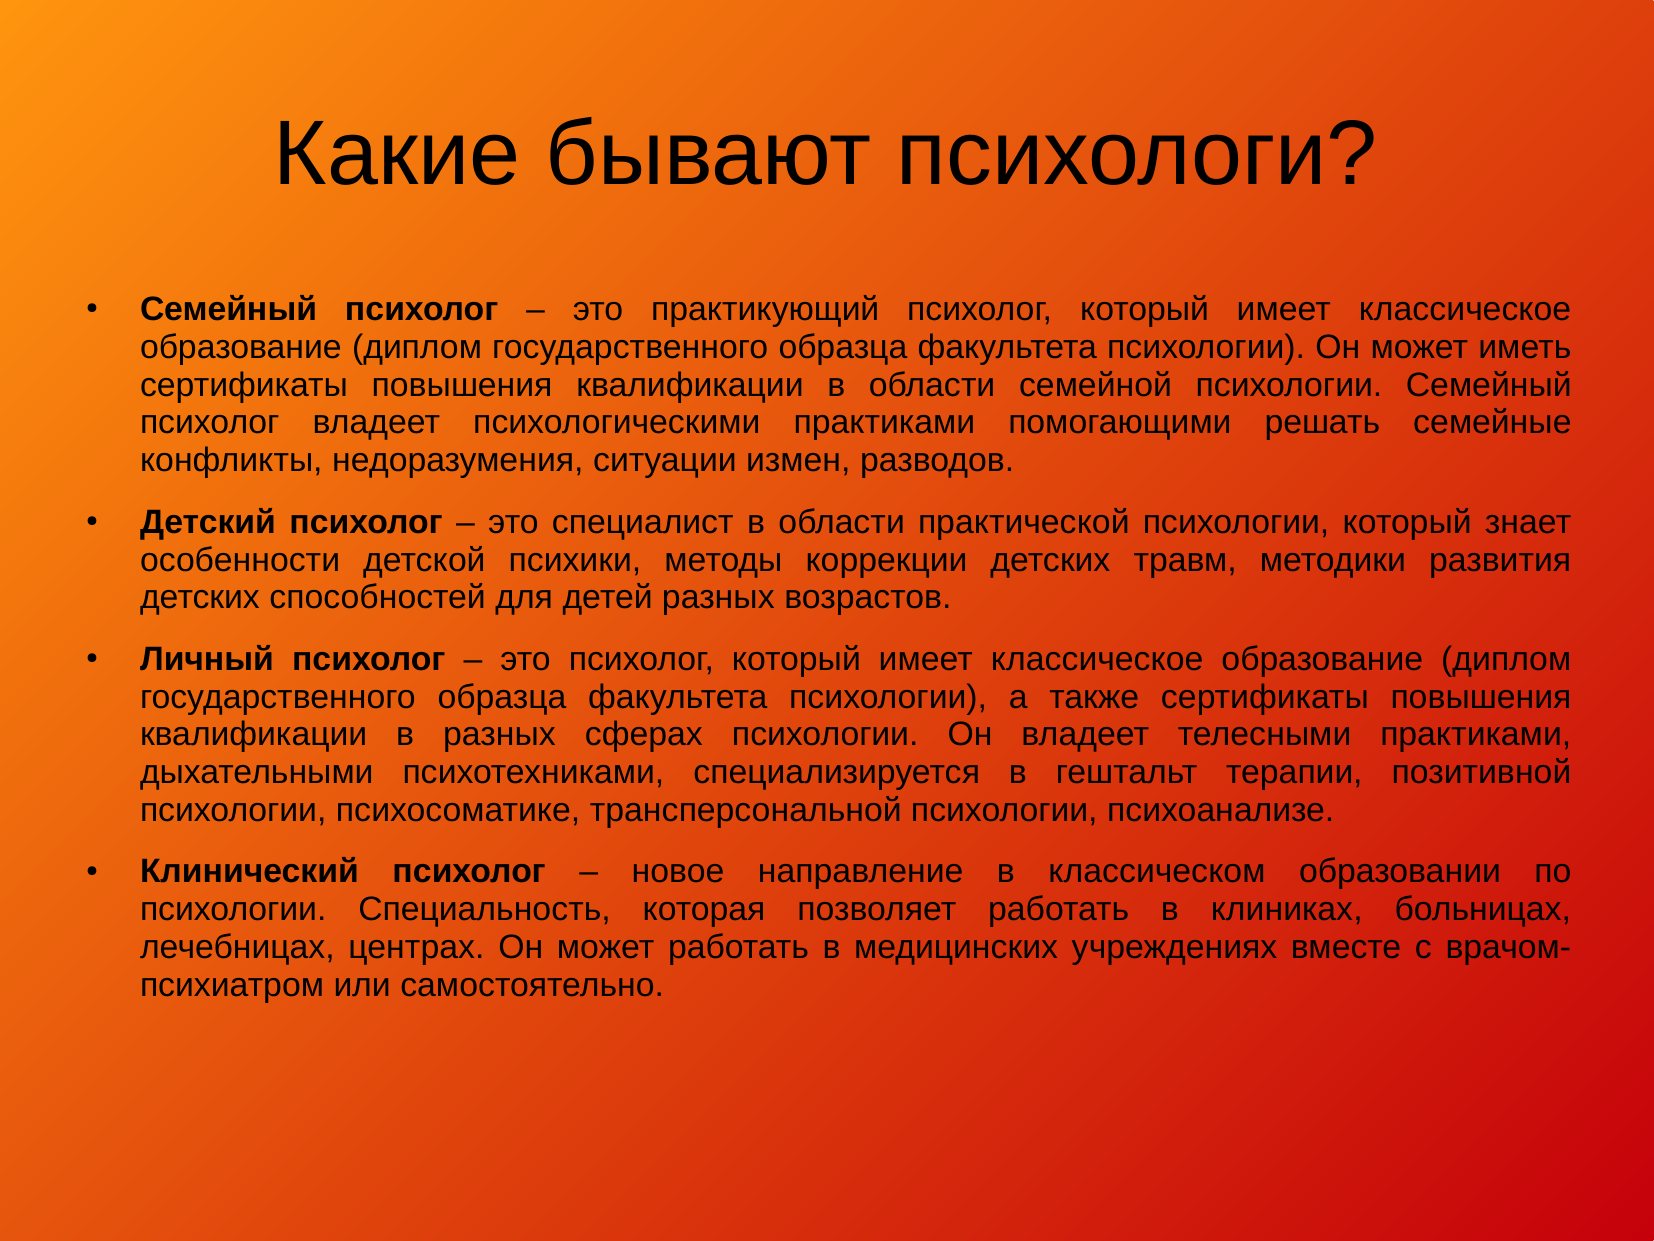

# Какие бывают психологи?
Семейный психолог – это практикующий психолог, который имеет классическое образование (диплом государственного образца факультета психологии). Он может иметь сертификаты повышения квалификации в области семейной психологии. Семейный психолог владеет психологическими практиками помогающими решать семейные конфликты, недоразумения, ситуации измен, разводов.
Детский психолог – это специалист в области практической психологии, который знает особенности детской психики, методы коррекции детских травм, методики развития детских способностей для детей разных возрастов.
Личный психолог – это психолог, который имеет классическое образование (диплом государственного образца факультета психологии), а также сертификаты повышения квалификации в разных сферах психологии. Он владеет телесными практиками, дыхательными психотехниками, специализируется в гештальт терапии, позитивной психологии, психосоматике, трансперсональной психологии, психоанализе.
Клинический психолог – новое направление в классическом образовании по психологии. Специальность, которая позволяет работать в клиниках, больницах, лечебницах, центрах. Он может работать в медицинских учреждениях вместе с врачом-психиатром или самостоятельно.